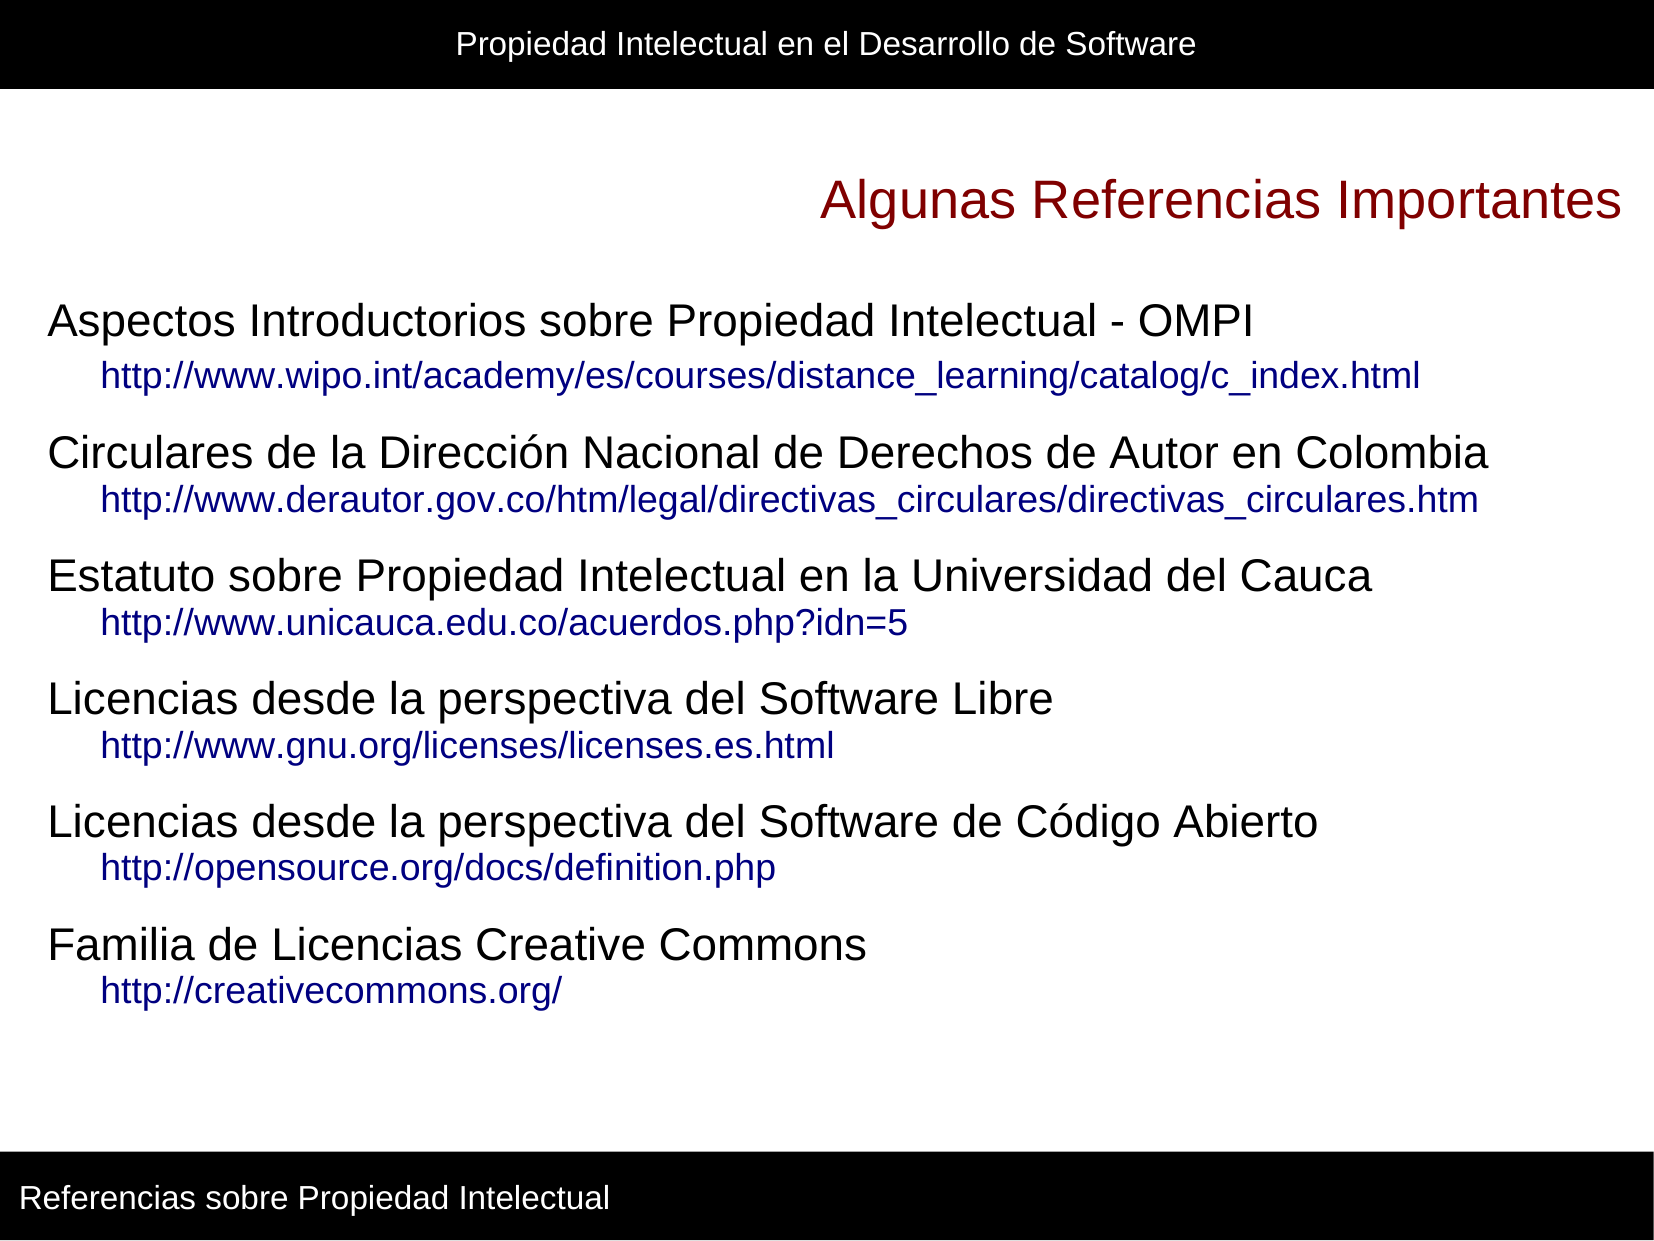

# Algunas Referencias Importantes
Aspectos Introductorios sobre Propiedad Intelectual - OMPI
http://www.wipo.int/academy/es/courses/distance_learning/catalog/c_index.html
Circulares de la Dirección Nacional de Derechos de Autor en Colombia
http://www.derautor.gov.co/htm/legal/directivas_circulares/directivas_circulares.htm
Estatuto sobre Propiedad Intelectual en la Universidad del Cauca
http://www.unicauca.edu.co/acuerdos.php?idn=5
Licencias desde la perspectiva del Software Libre
http://www.gnu.org/licenses/licenses.es.html
Licencias desde la perspectiva del Software de Código Abierto
http://opensource.org/docs/definition.php
Familia de Licencias Creative Commons
http://creativecommons.org/
Referencias sobre Propiedad Intelectual